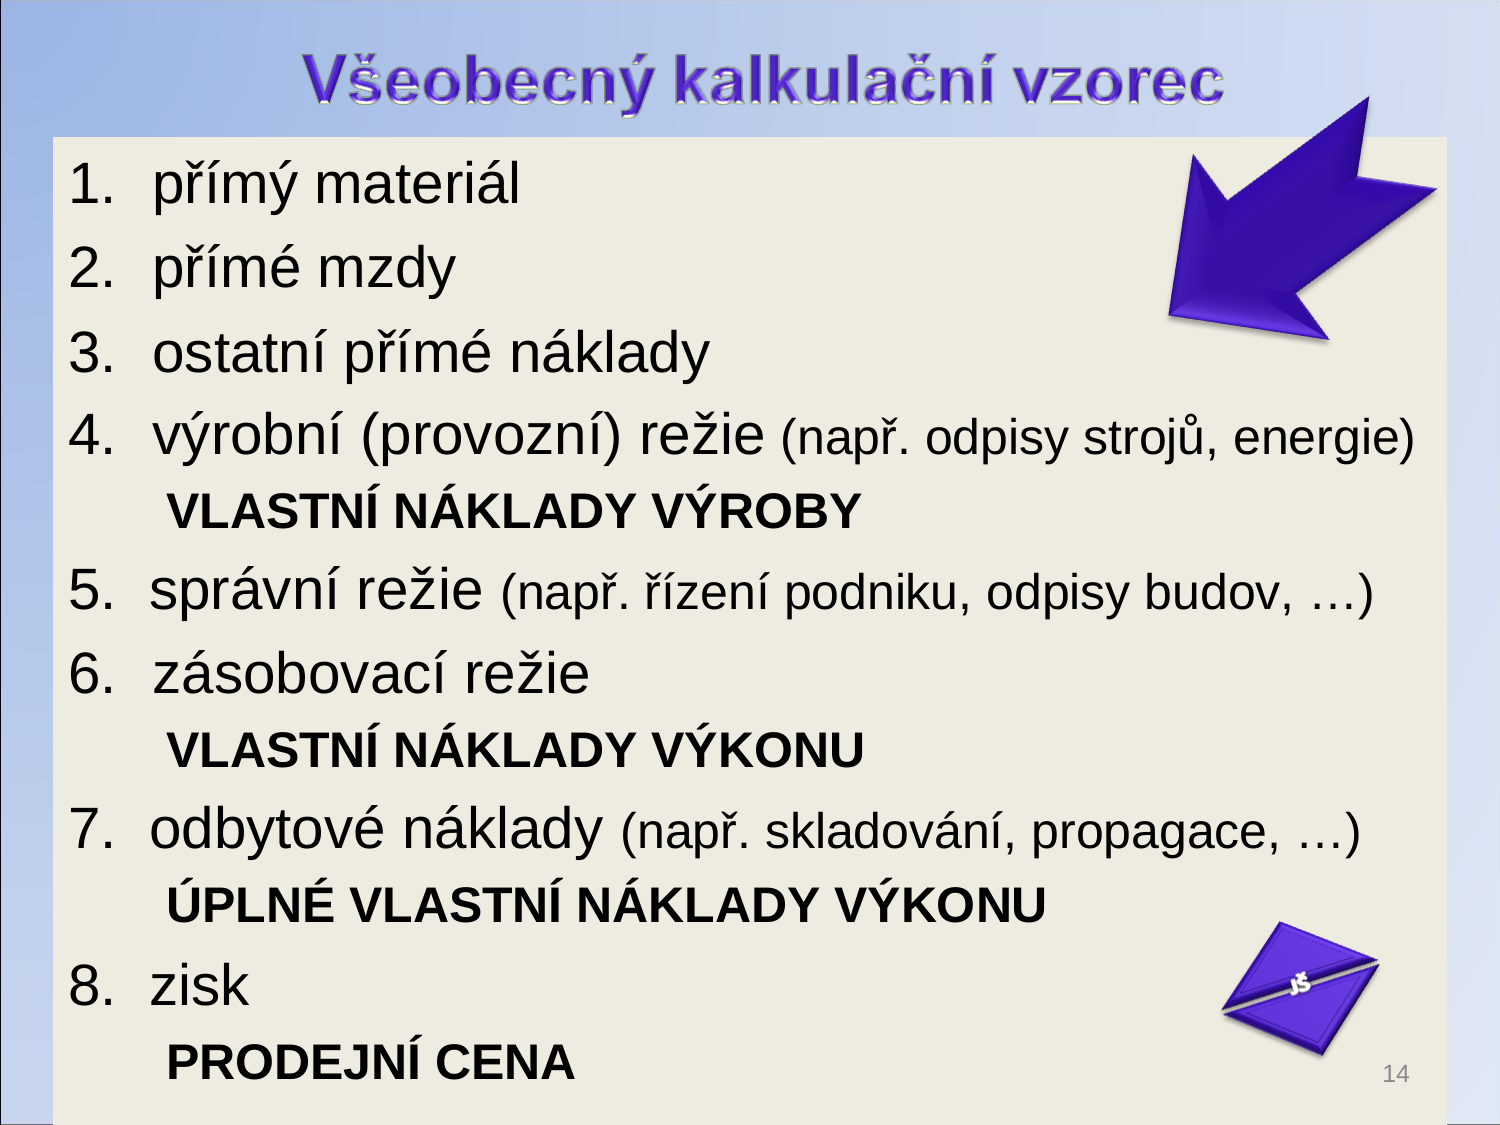

# přímý materiál
přímé mzdy
ostatní přímé náklady
výrobní (provozní) režie (např. odpisy strojů, energie)
	 VLASTNÍ NÁKLADY VÝROBY
5. správní režie (např. řízení podniku, odpisy budov, …)
zásobovací režie
	 VLASTNÍ NÁKLADY VÝKONU
7. odbytové náklady (např. skladování, propagace, …)
	 ÚPLNÉ VLASTNÍ NÁKLADY VÝKONU
8. zisk
	 PRODEJNÍ CENA